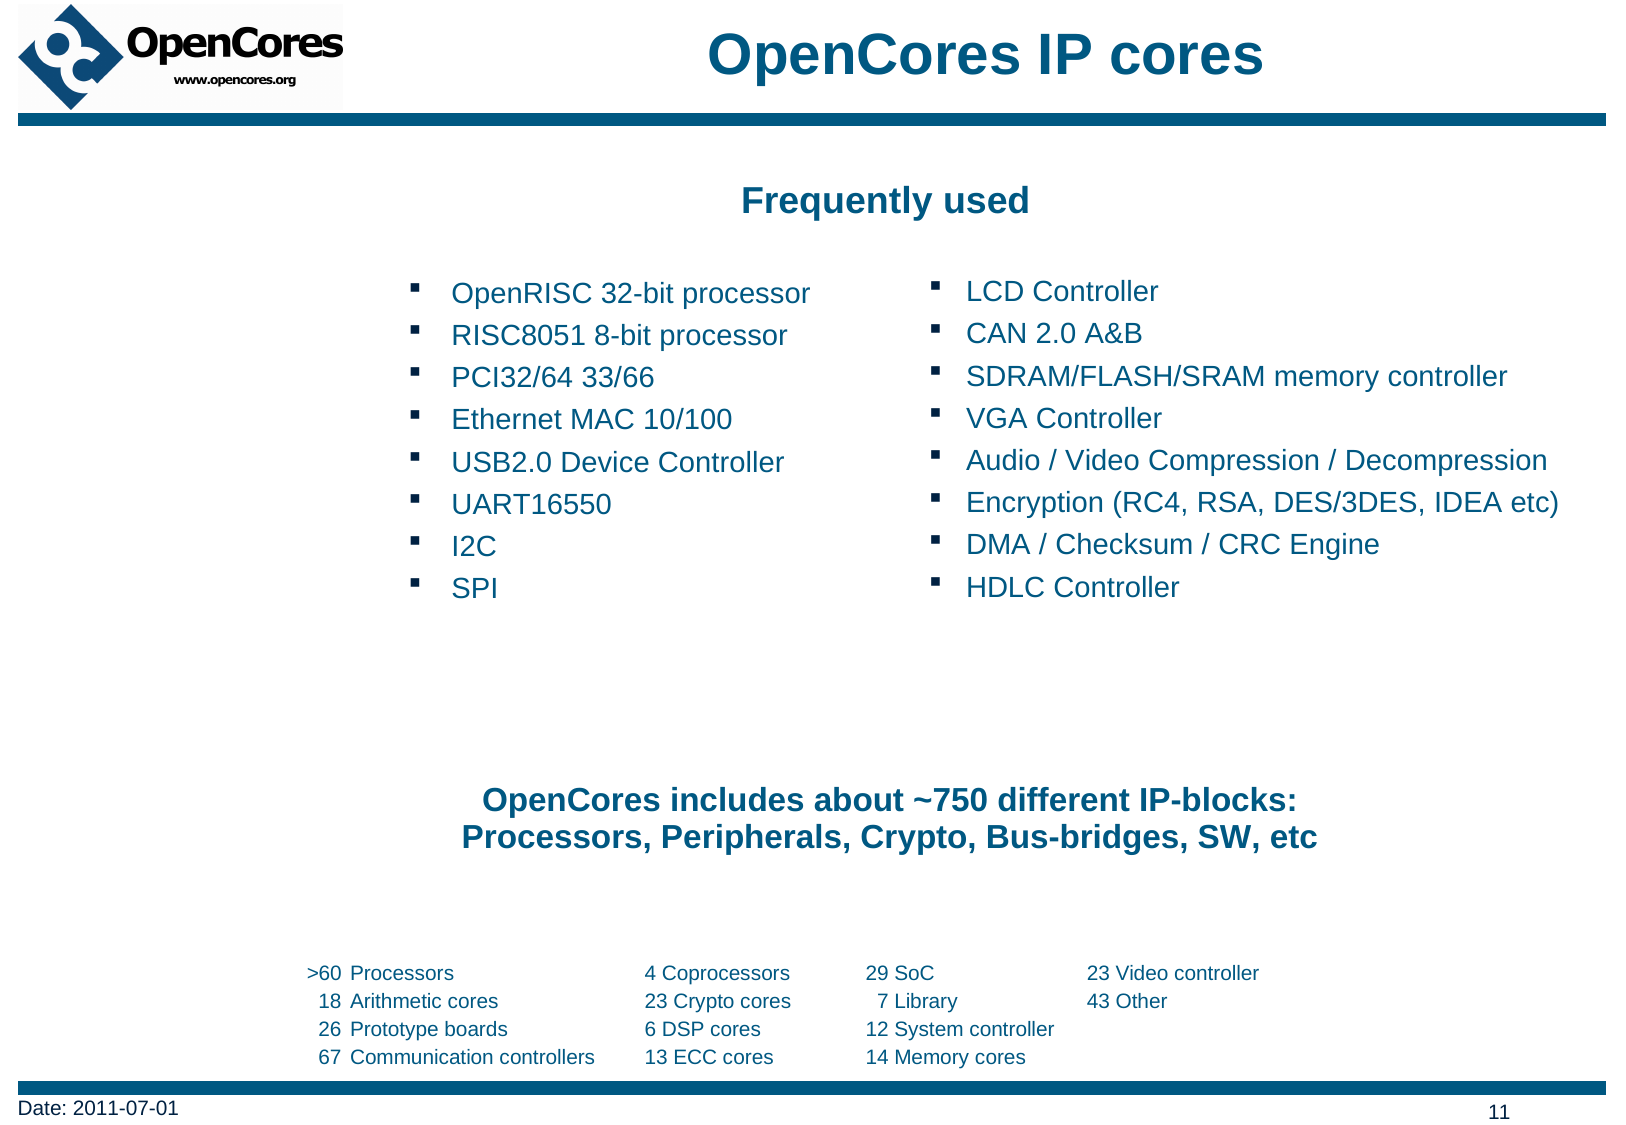

OpenCores IP cores
Frequently used
LCD Controller
CAN 2.0 A&B
SDRAM/FLASH/SRAM memory controller
VGA Controller
Audio / Video Compression / Decompression
Encryption (RC4, RSA, DES/3DES, IDEA etc)
DMA / Checksum / CRC Engine
HDLC Controller
OpenRISC 32-bit processor
RISC8051 8-bit processor
PCI32/64 33/66
Ethernet MAC 10/100
USB2.0 Device Controller
UART16550
I2C
SPI
OpenCores includes about ~750 different IP-blocks:
Processors, Peripherals, Crypto, Bus-bridges, SW, etc
>60 	Processors		 	4 Coprocessors		29 SoC			23 Video controller
 18 	Arithmetic cores		23 Crypto cores		 7 Library		43 Other
 26 	Prototype boards	 	6 DSP cores		12 System controller
 67 	Communication controllers	13 ECC cores		14 Memory cores